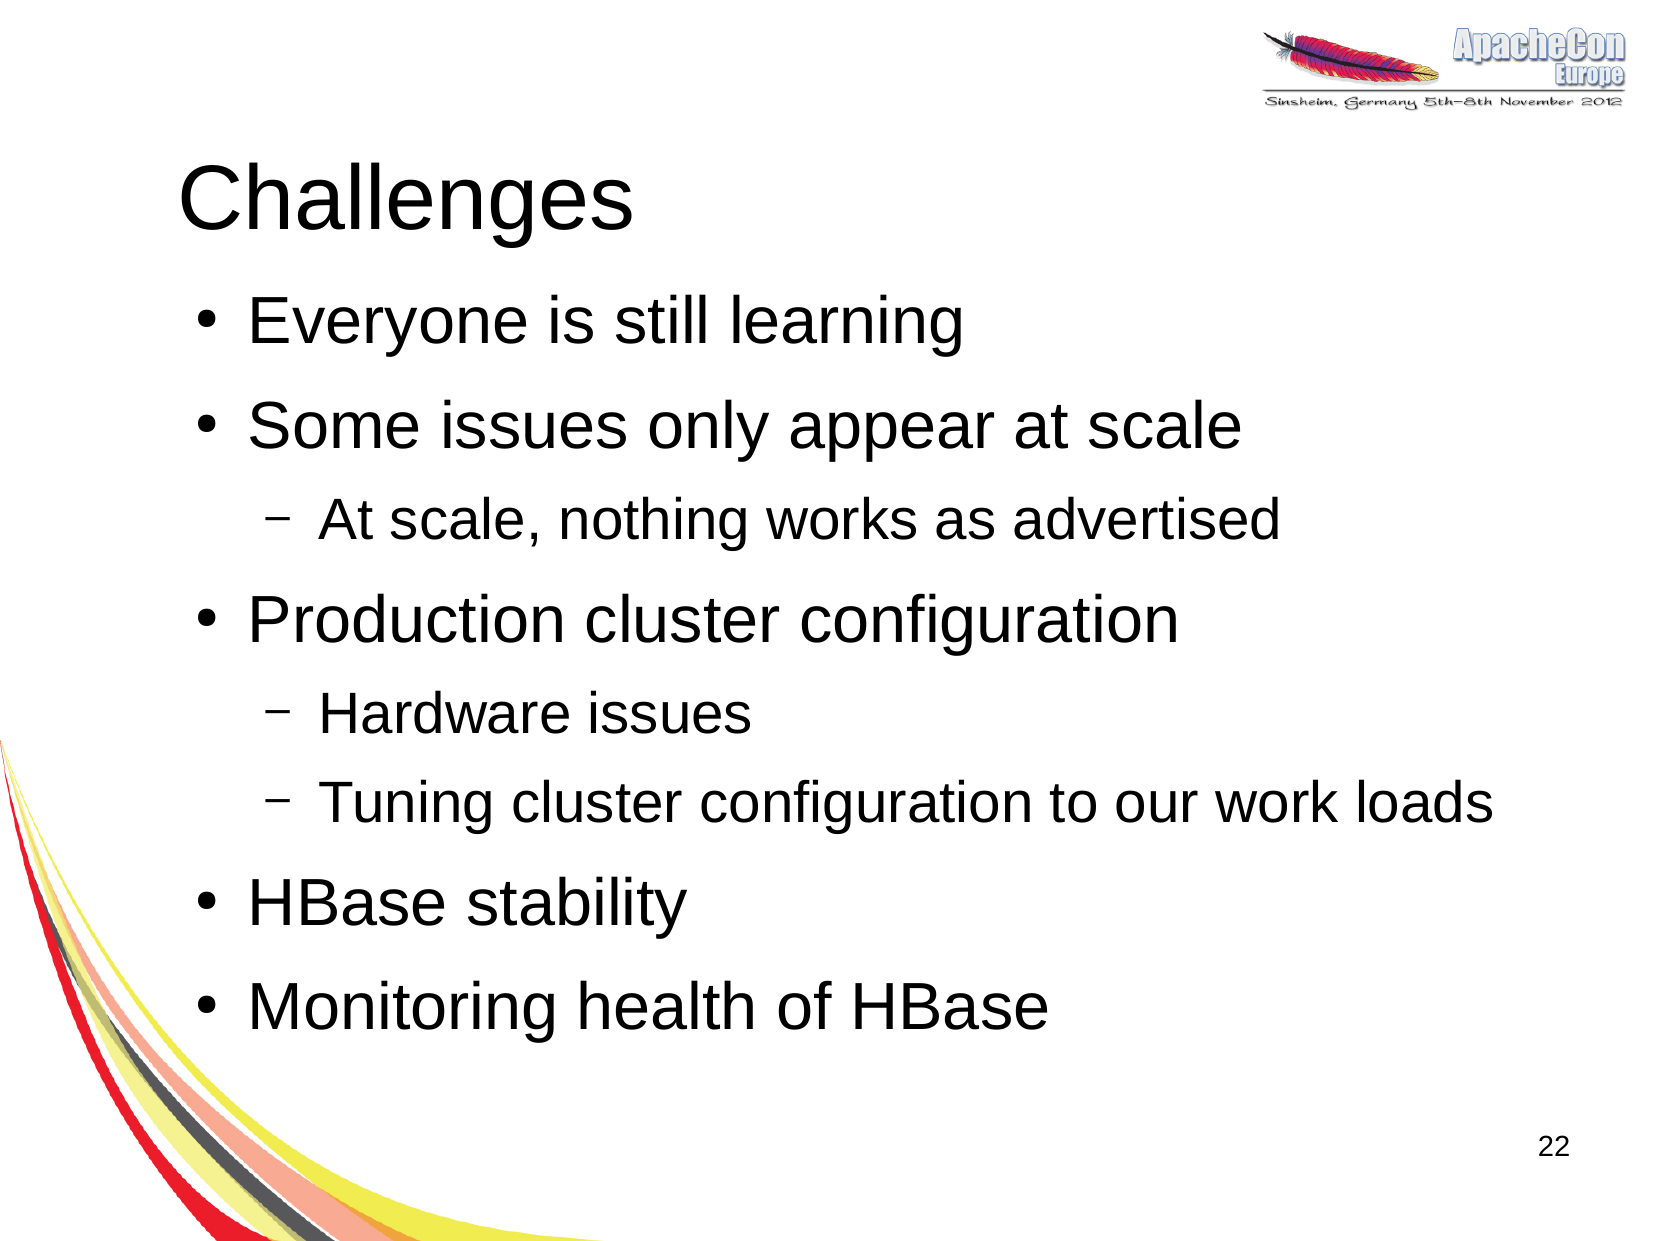

# Challenges
Everyone is still learning
Some issues only appear at scale
At scale, nothing works as advertised
Production cluster configuration
Hardware issues
Tuning cluster configuration to our work loads
HBase stability
Monitoring health of HBase
22